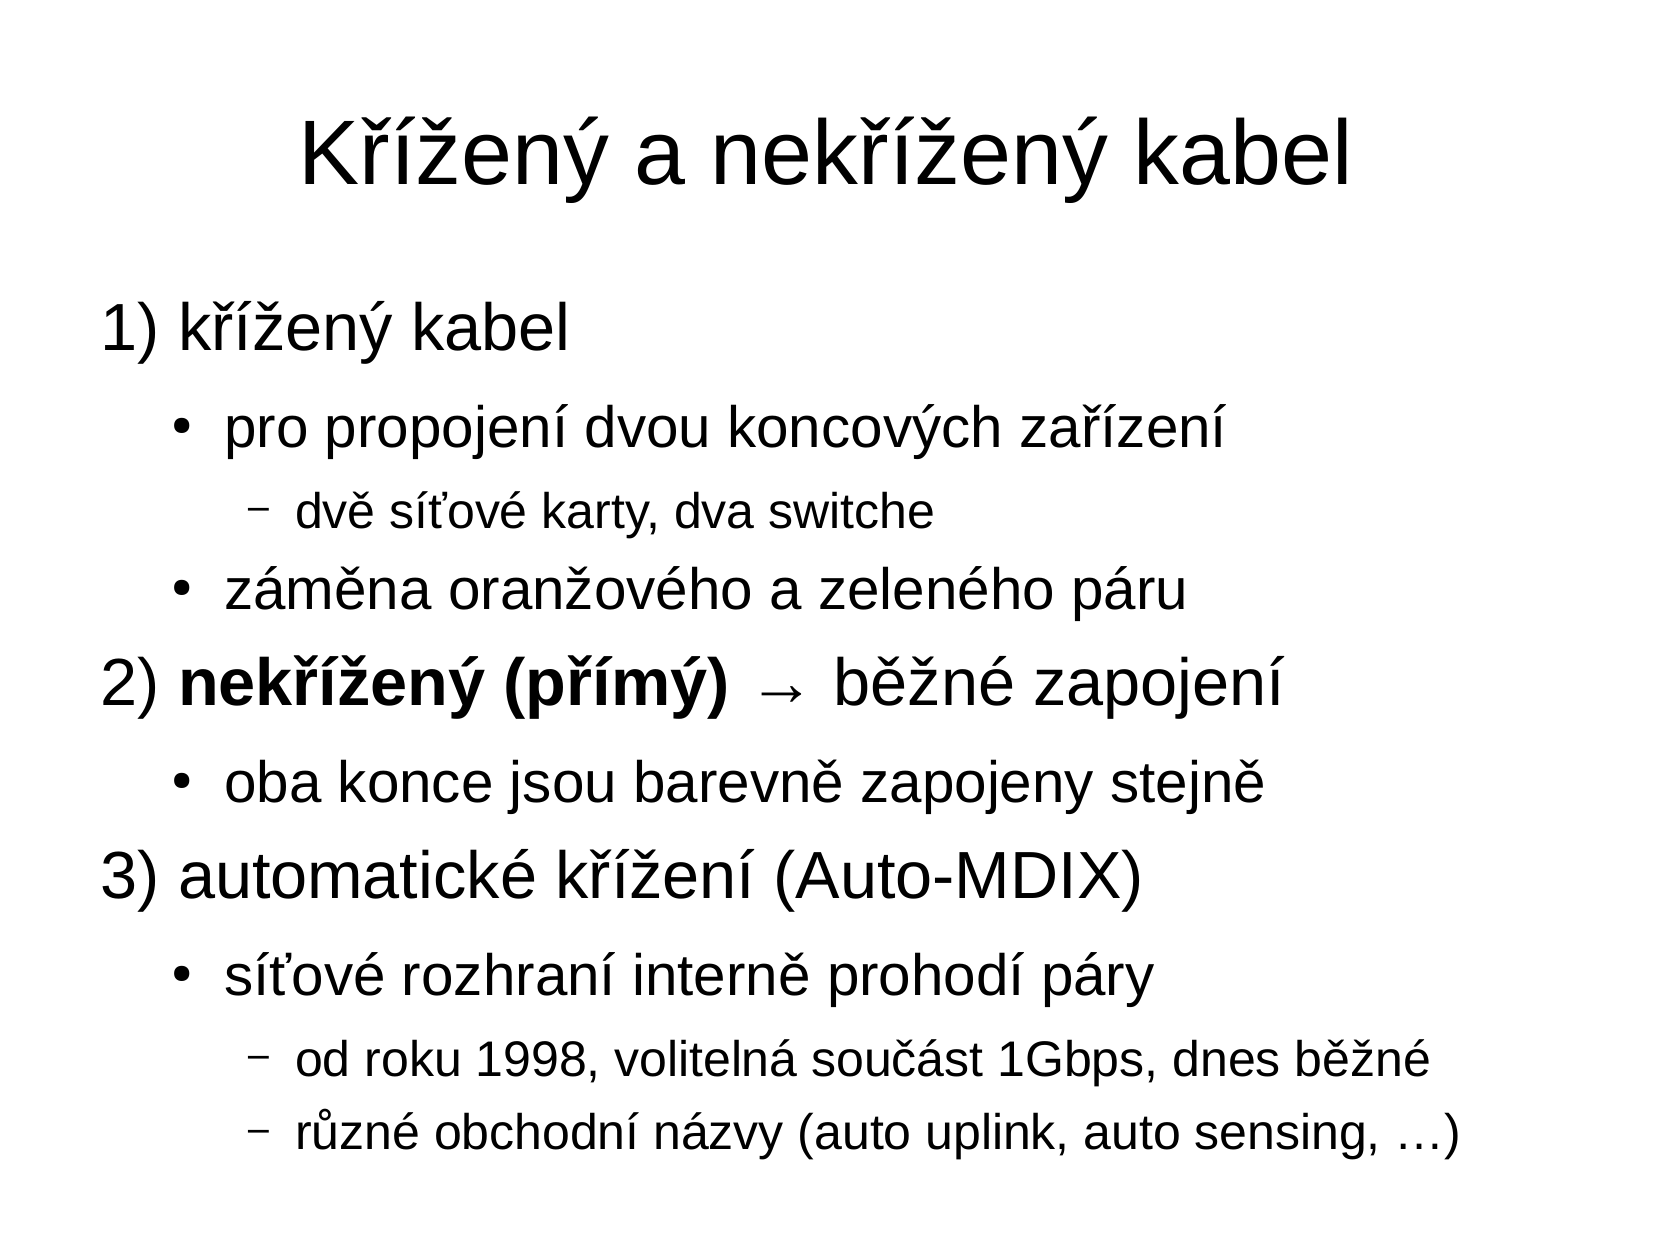

# Křížený a nekřížený kabel
 křížený kabel
pro propojení dvou koncových zařízení
dvě síťové karty, dva switche
záměna oranžového a zeleného páru
 nekřížený (přímý) → běžné zapojení
oba konce jsou barevně zapojeny stejně
 automatické křížení (Auto-MDIX)
síťové rozhraní interně prohodí páry
od roku 1998, volitelná součást 1Gbps, dnes běžné
různé obchodní názvy (auto uplink, auto sensing, …)